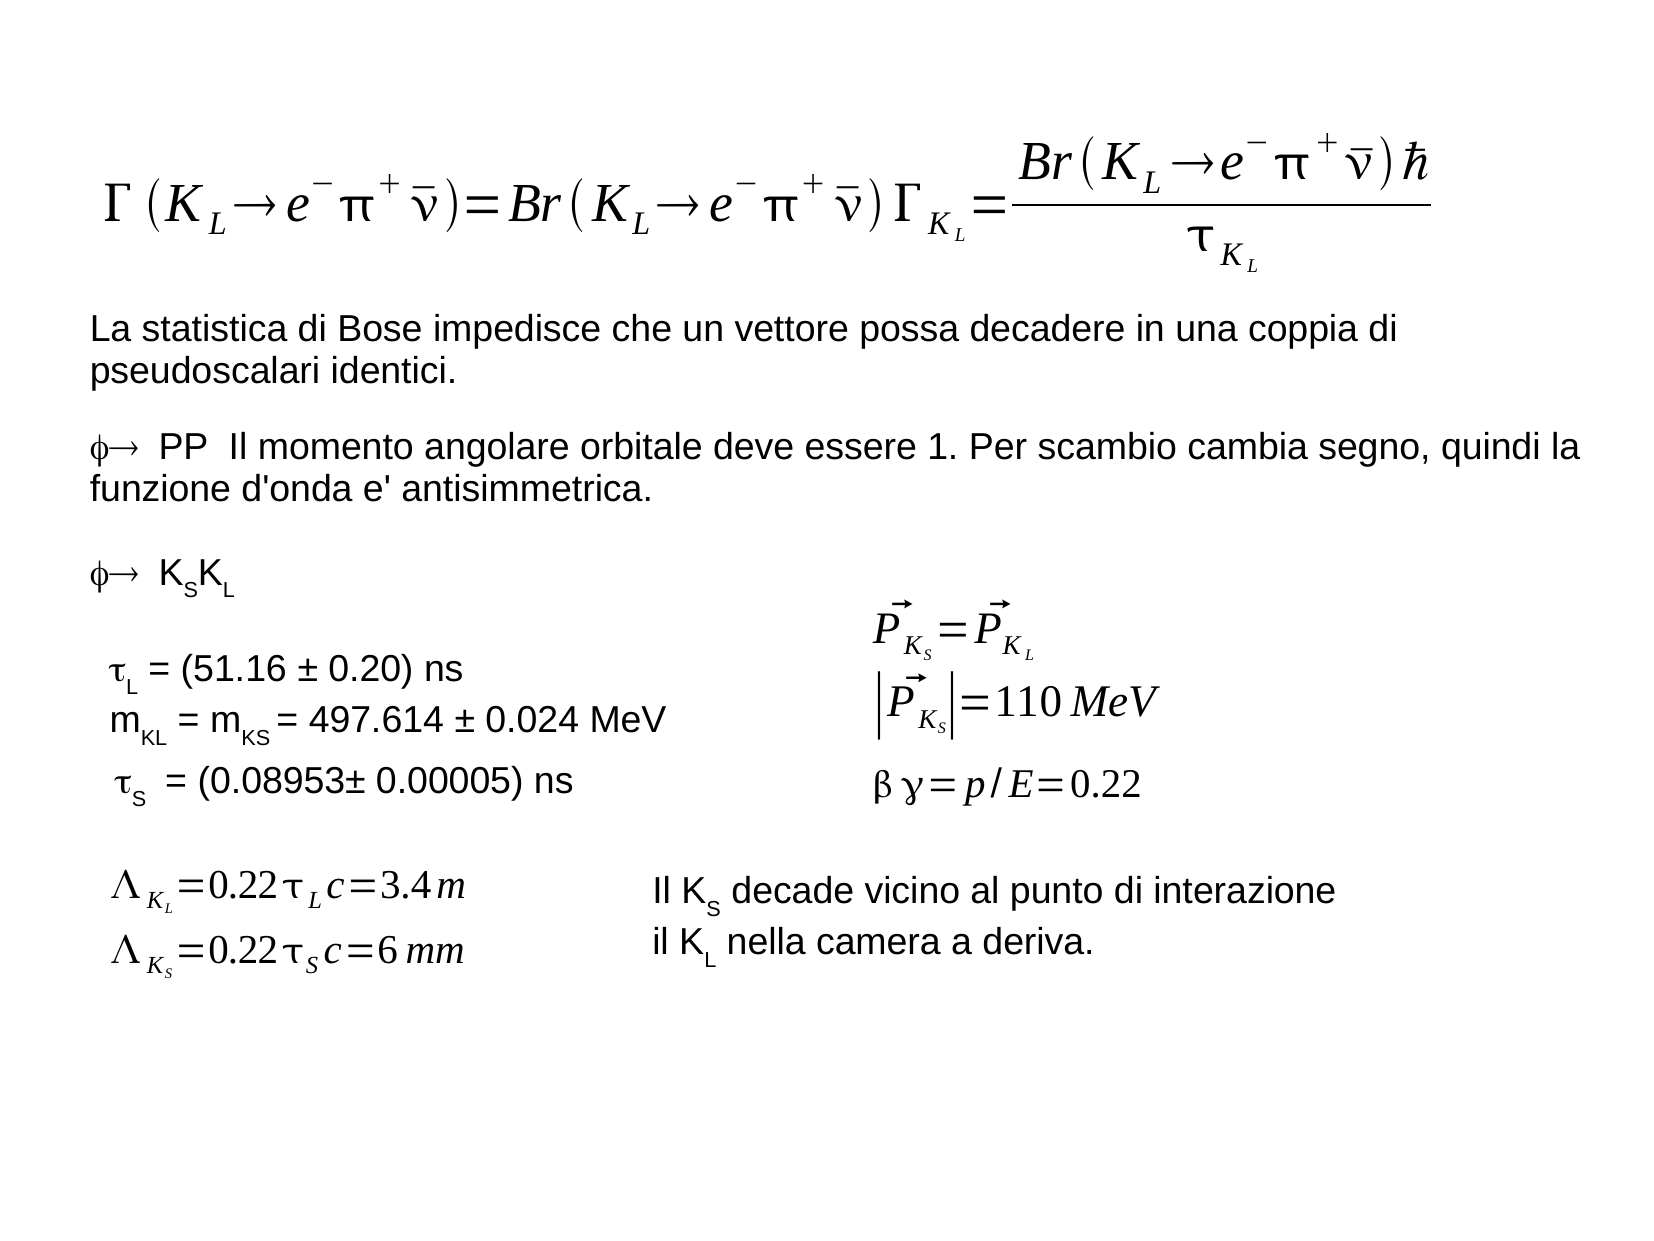

La statistica di Bose impedisce che un vettore possa decadere in una coppia di pseudoscalari identici.
f PP Il momento angolare orbitale deve essere 1. Per scambio cambia segno, quindi la funzione d'onda e' antisimmetrica.
f KSKL
tL = (51.16 ± 0.20) ns
mKL = mKS = 497.614 ± 0.024 MeV
tS = (0.08953± 0.00005) ns
Il KS decade vicino al punto di interazione
il KL nella camera a deriva.